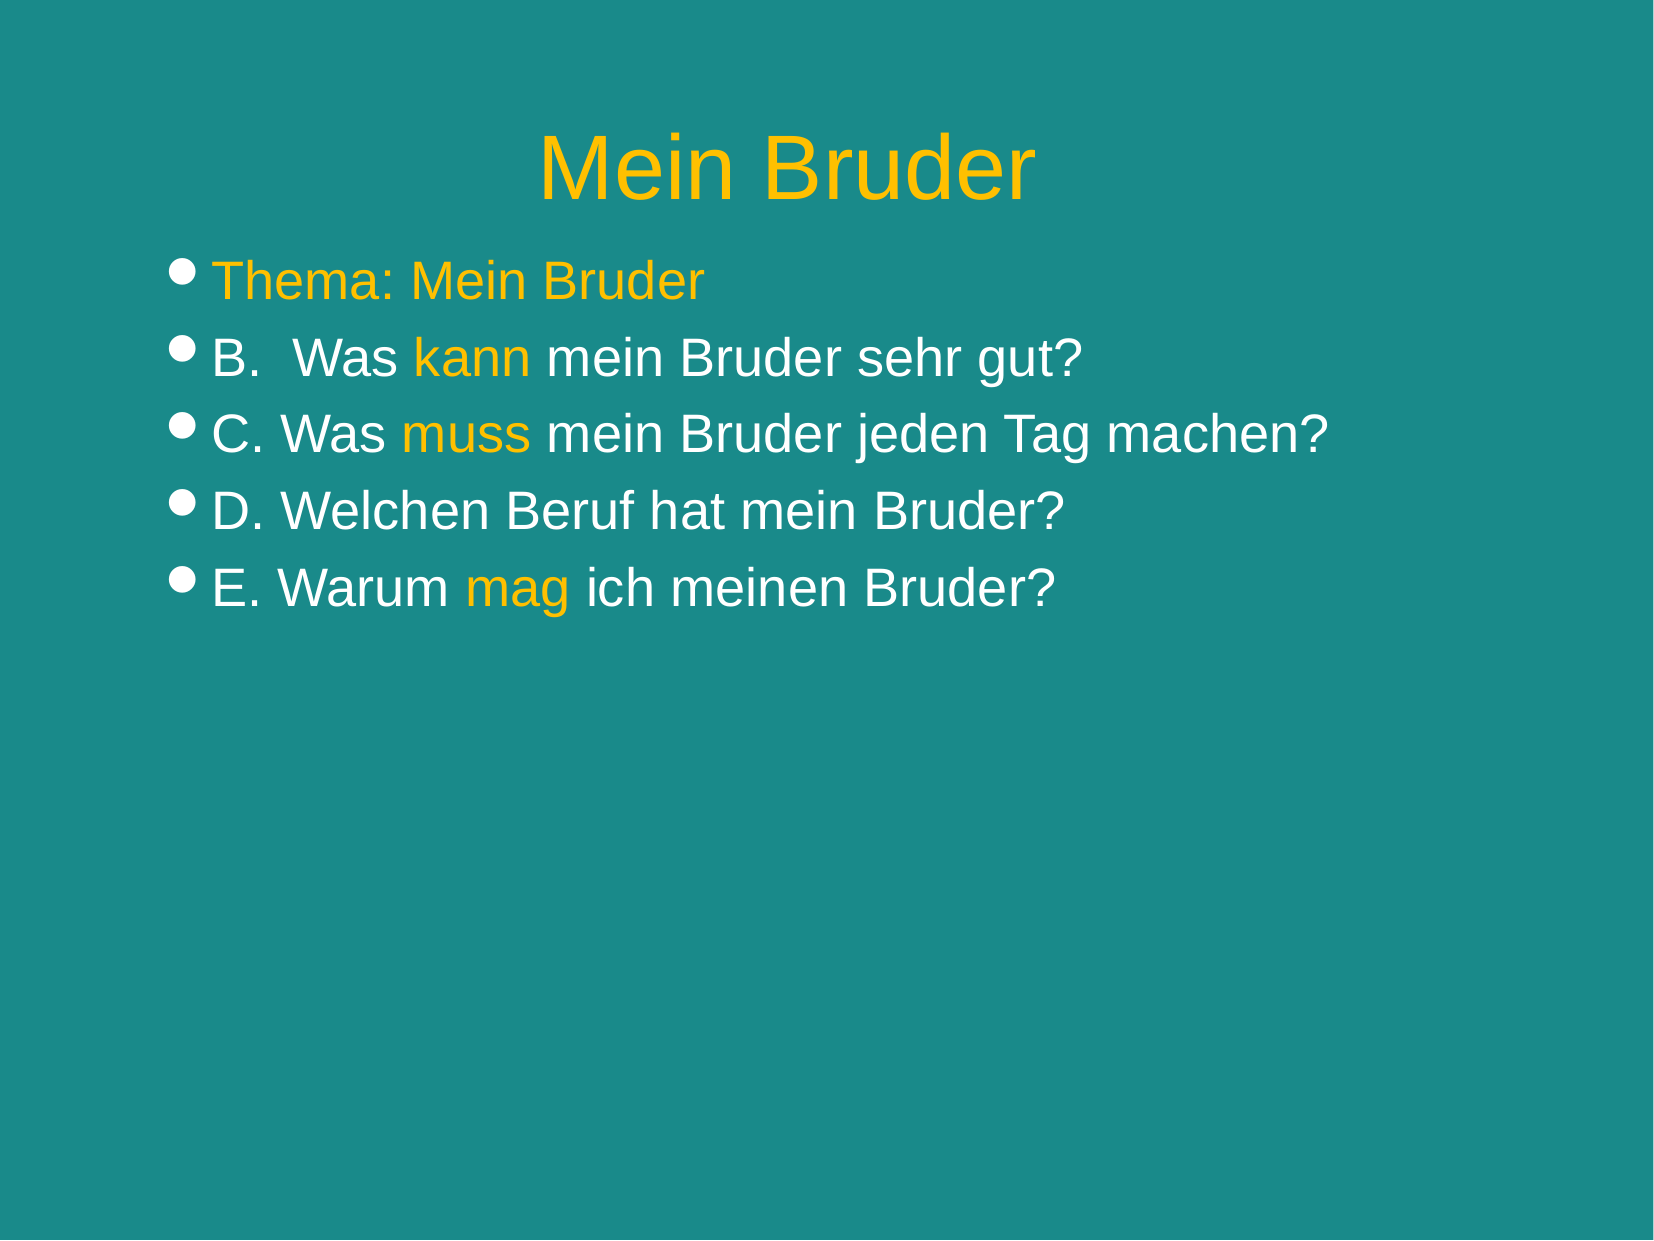

# Mein Bruder
Thema: Mein Bruder
B. Was kann mein Bruder sehr gut?
C. Was muss mein Bruder jeden Tag machen?
D. Welchen Beruf hat mein Bruder?
E. Warum mag ich meinen Bruder?